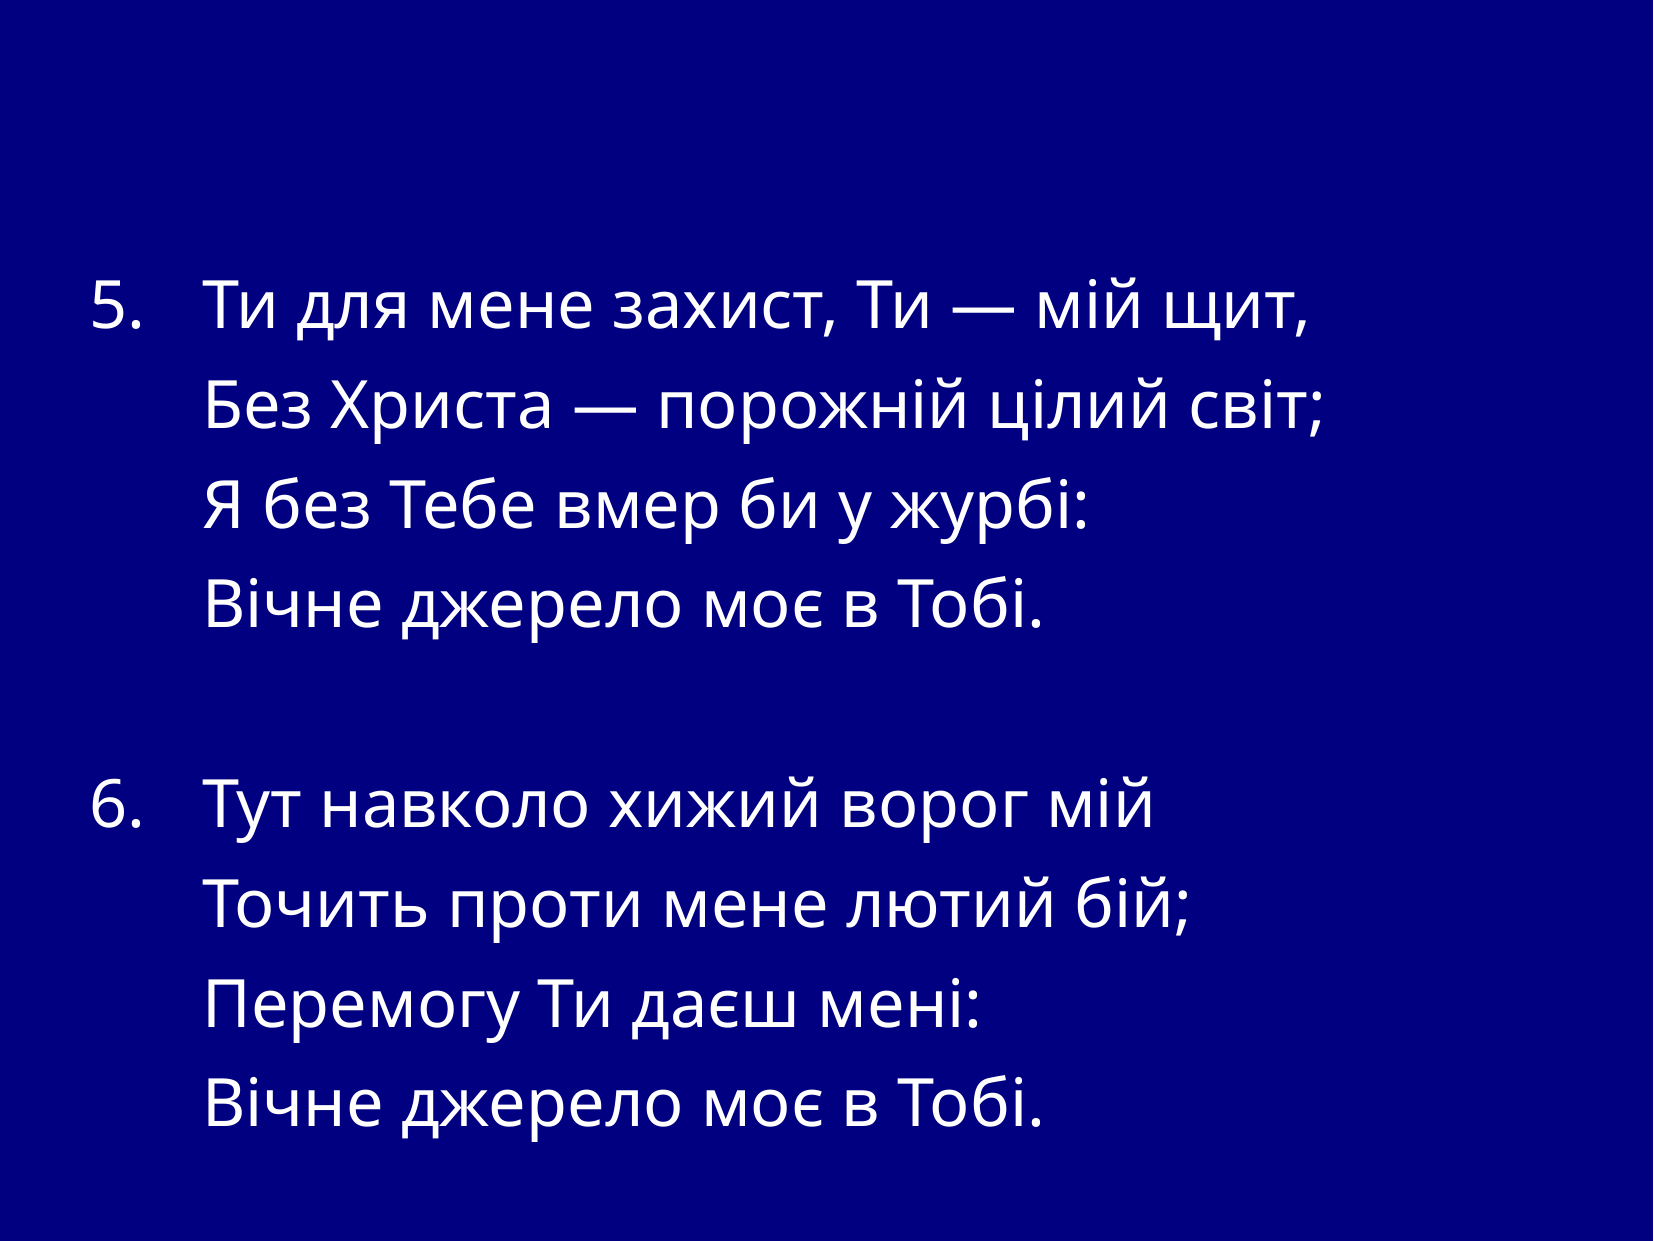

5.	Ти для мене захист, Ти ― мій щит,
	Без Христа ― порожній цілий світ;
	Я без Тебе вмер би у журбі:
	Вічне джерело моє в Тобі.
6.	Тут навколо хижий ворог мій
	Точить проти мене лютий бій;
	Перемогу Ти даєш мені:
	Вічне джерело моє в Тобі.